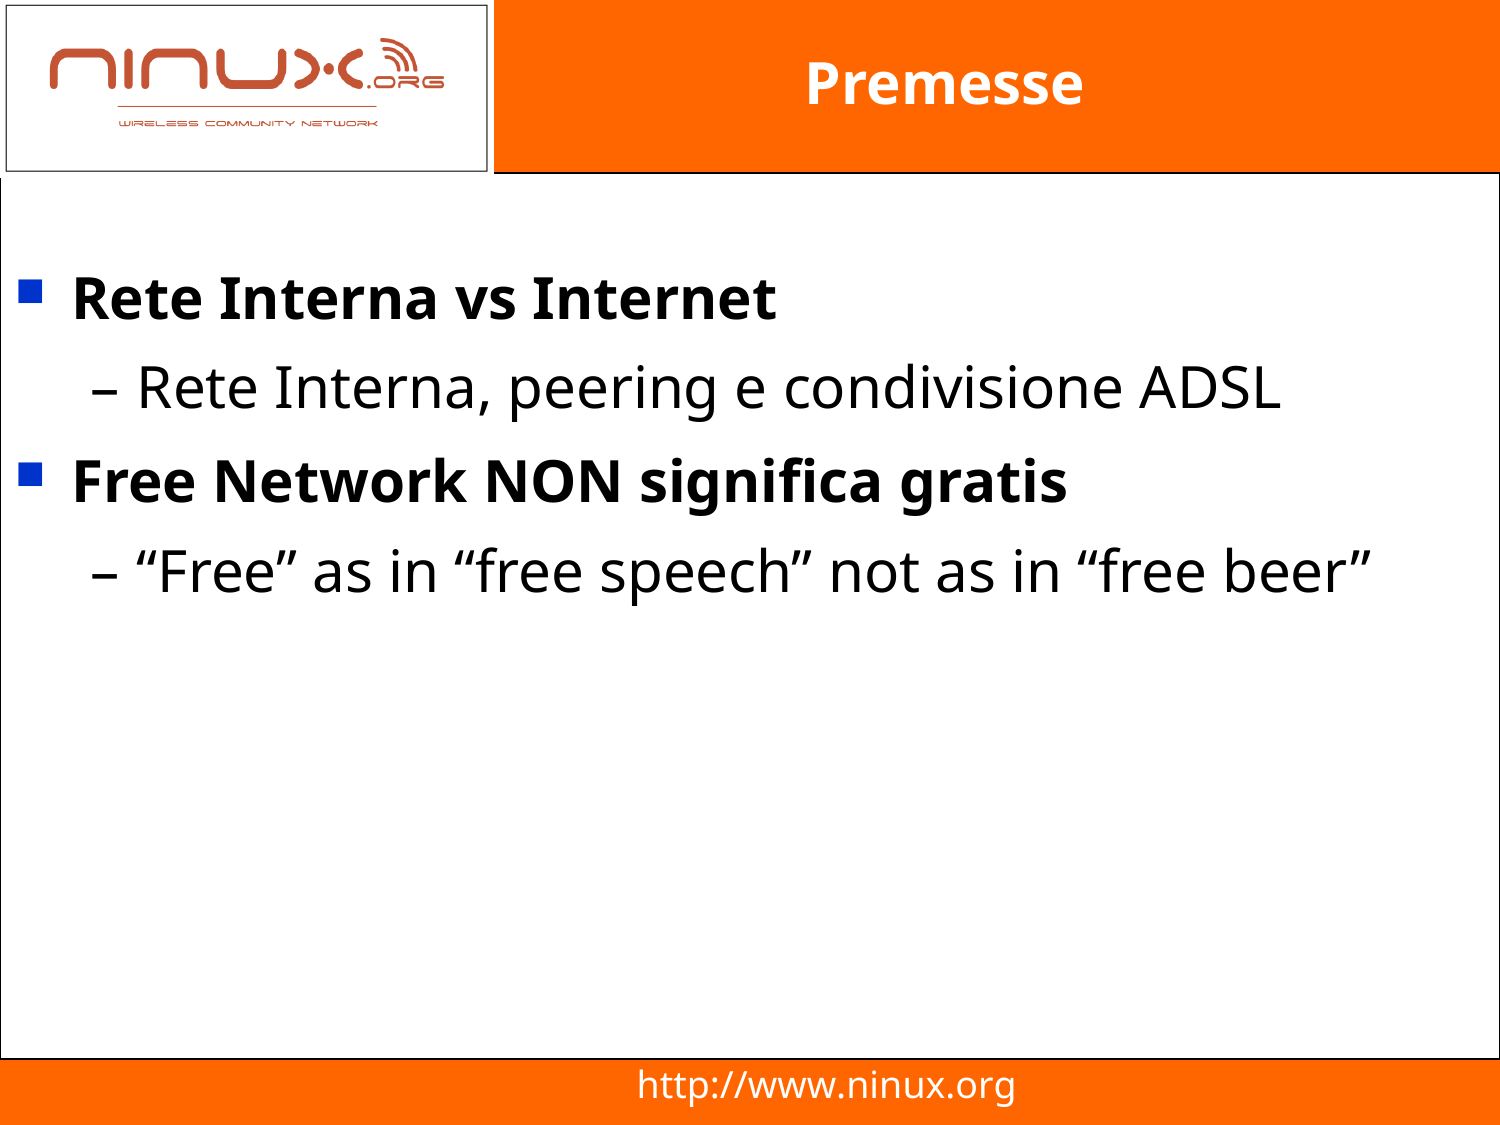

Premesse
# Rete Interna vs Internet
Rete Interna, peering e condivisione ADSL
Free Network NON significa gratis
“Free” as in “free speech” not as in “free beer”
http://www.ninux.org